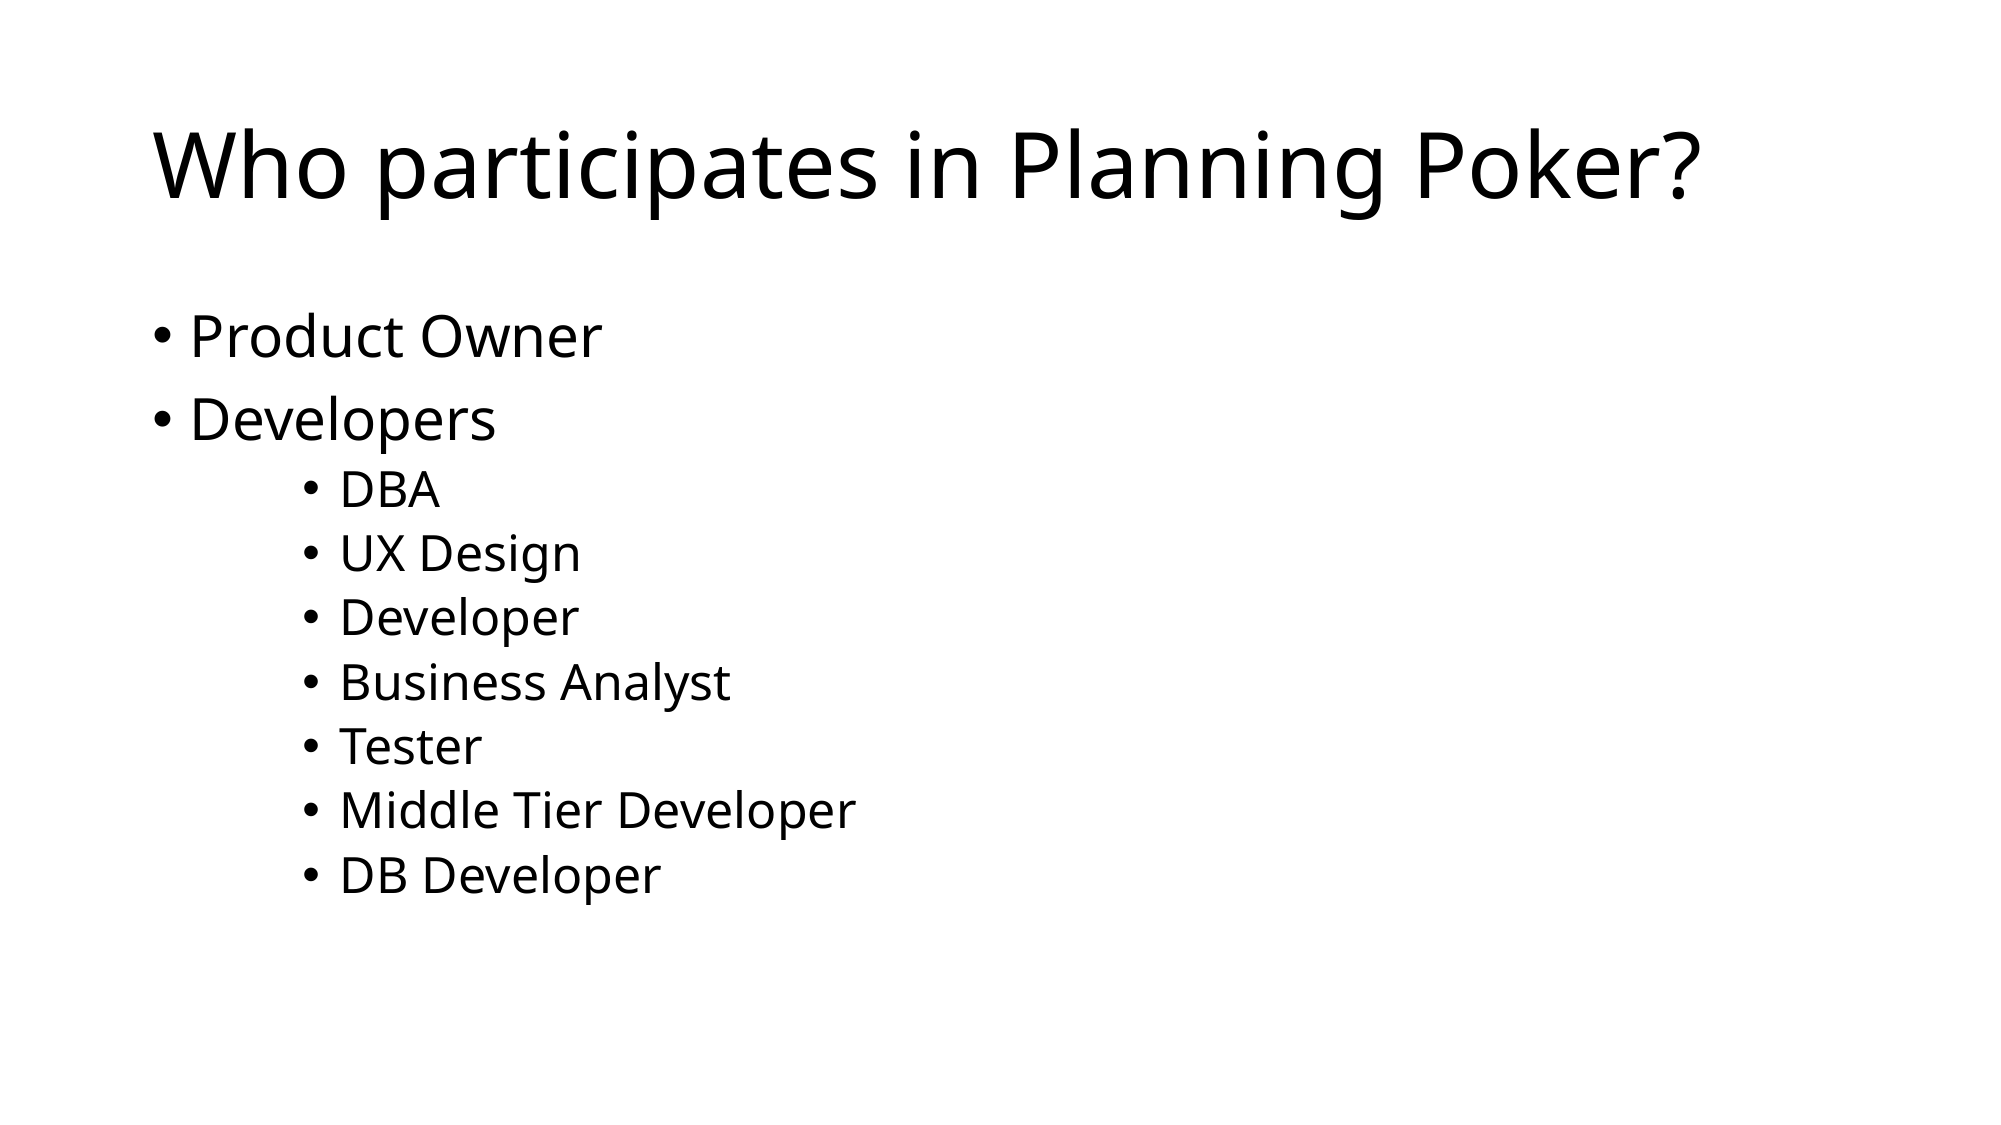

# Who participates in Planning Poker?
Product Owner
Developers
DBA
UX Design
Developer
Business Analyst
Tester
Middle Tier Developer
DB Developer